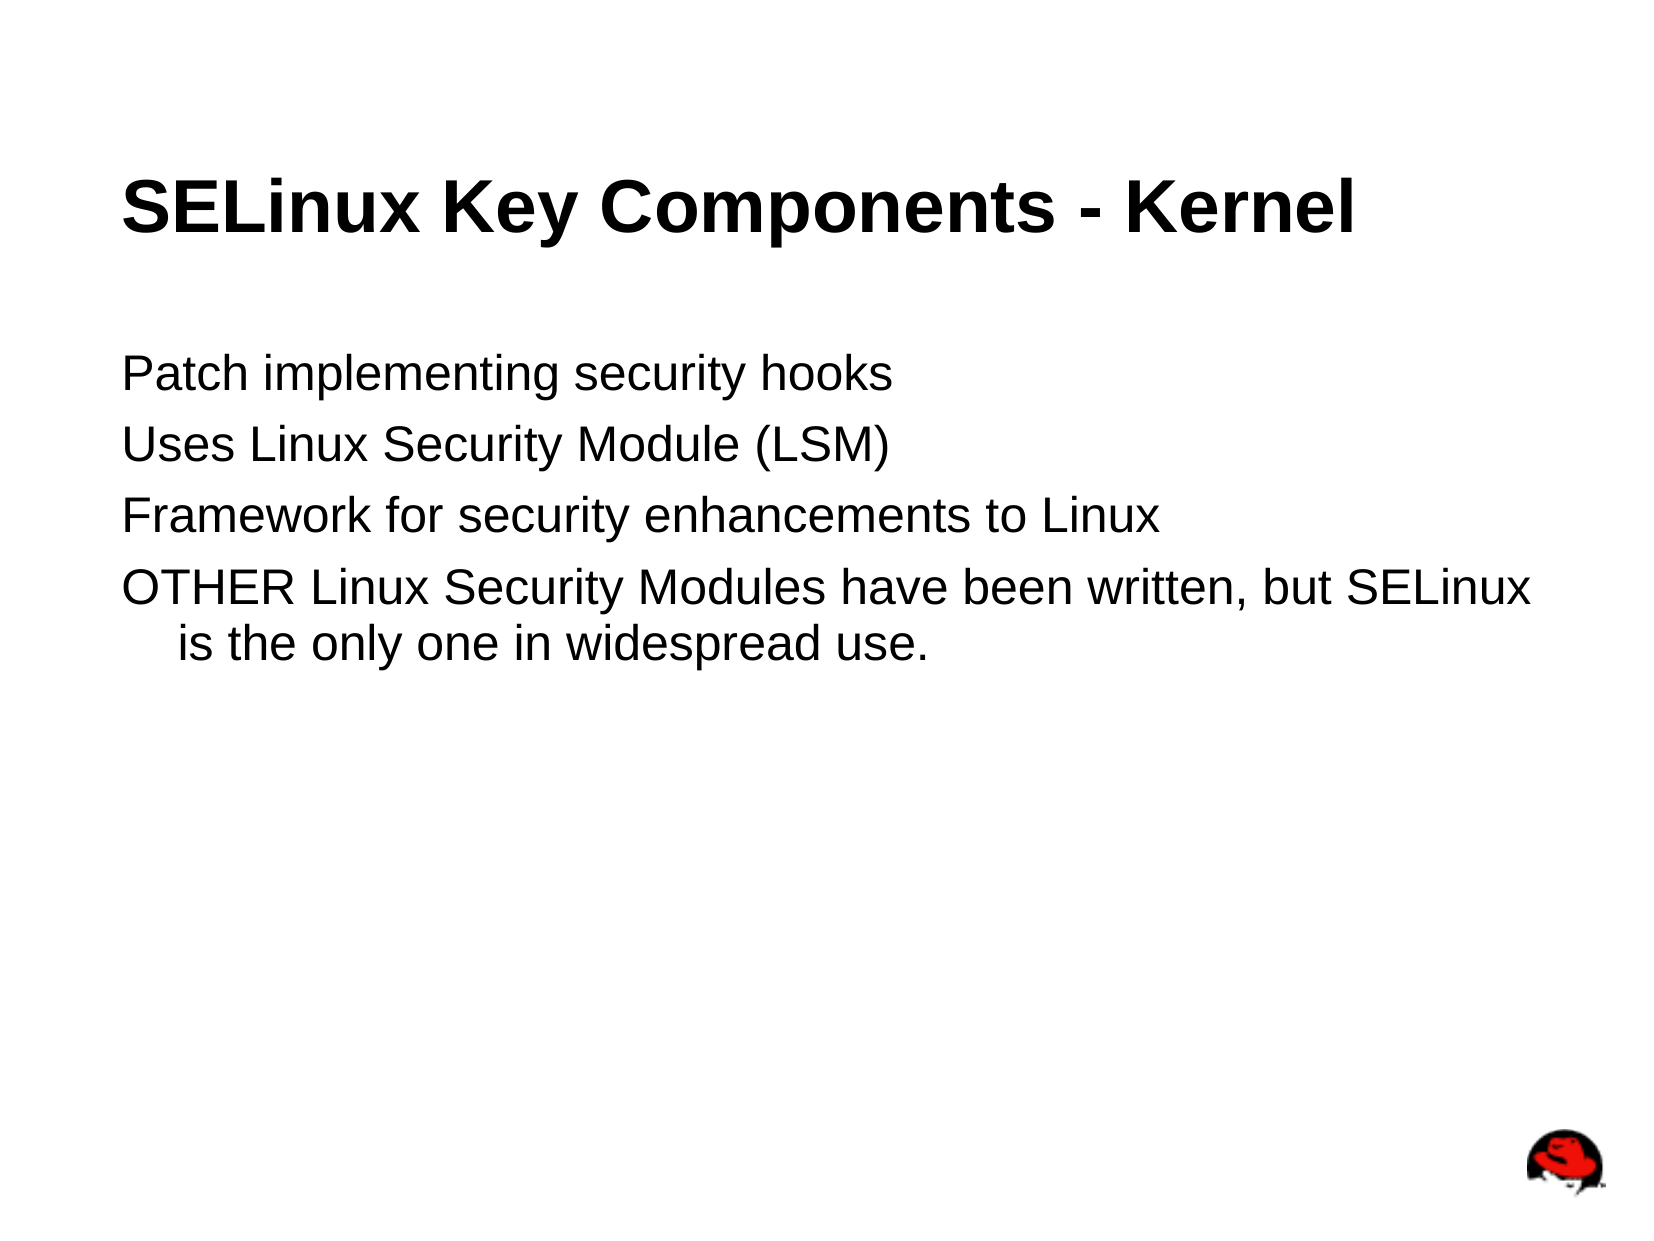

# SELinux Key Components - Kernel
Patch implementing security hooks
Uses Linux Security Module (LSM)
Framework for security enhancements to Linux
OTHER Linux Security Modules have been written, but SELinux is the only one in widespread use.